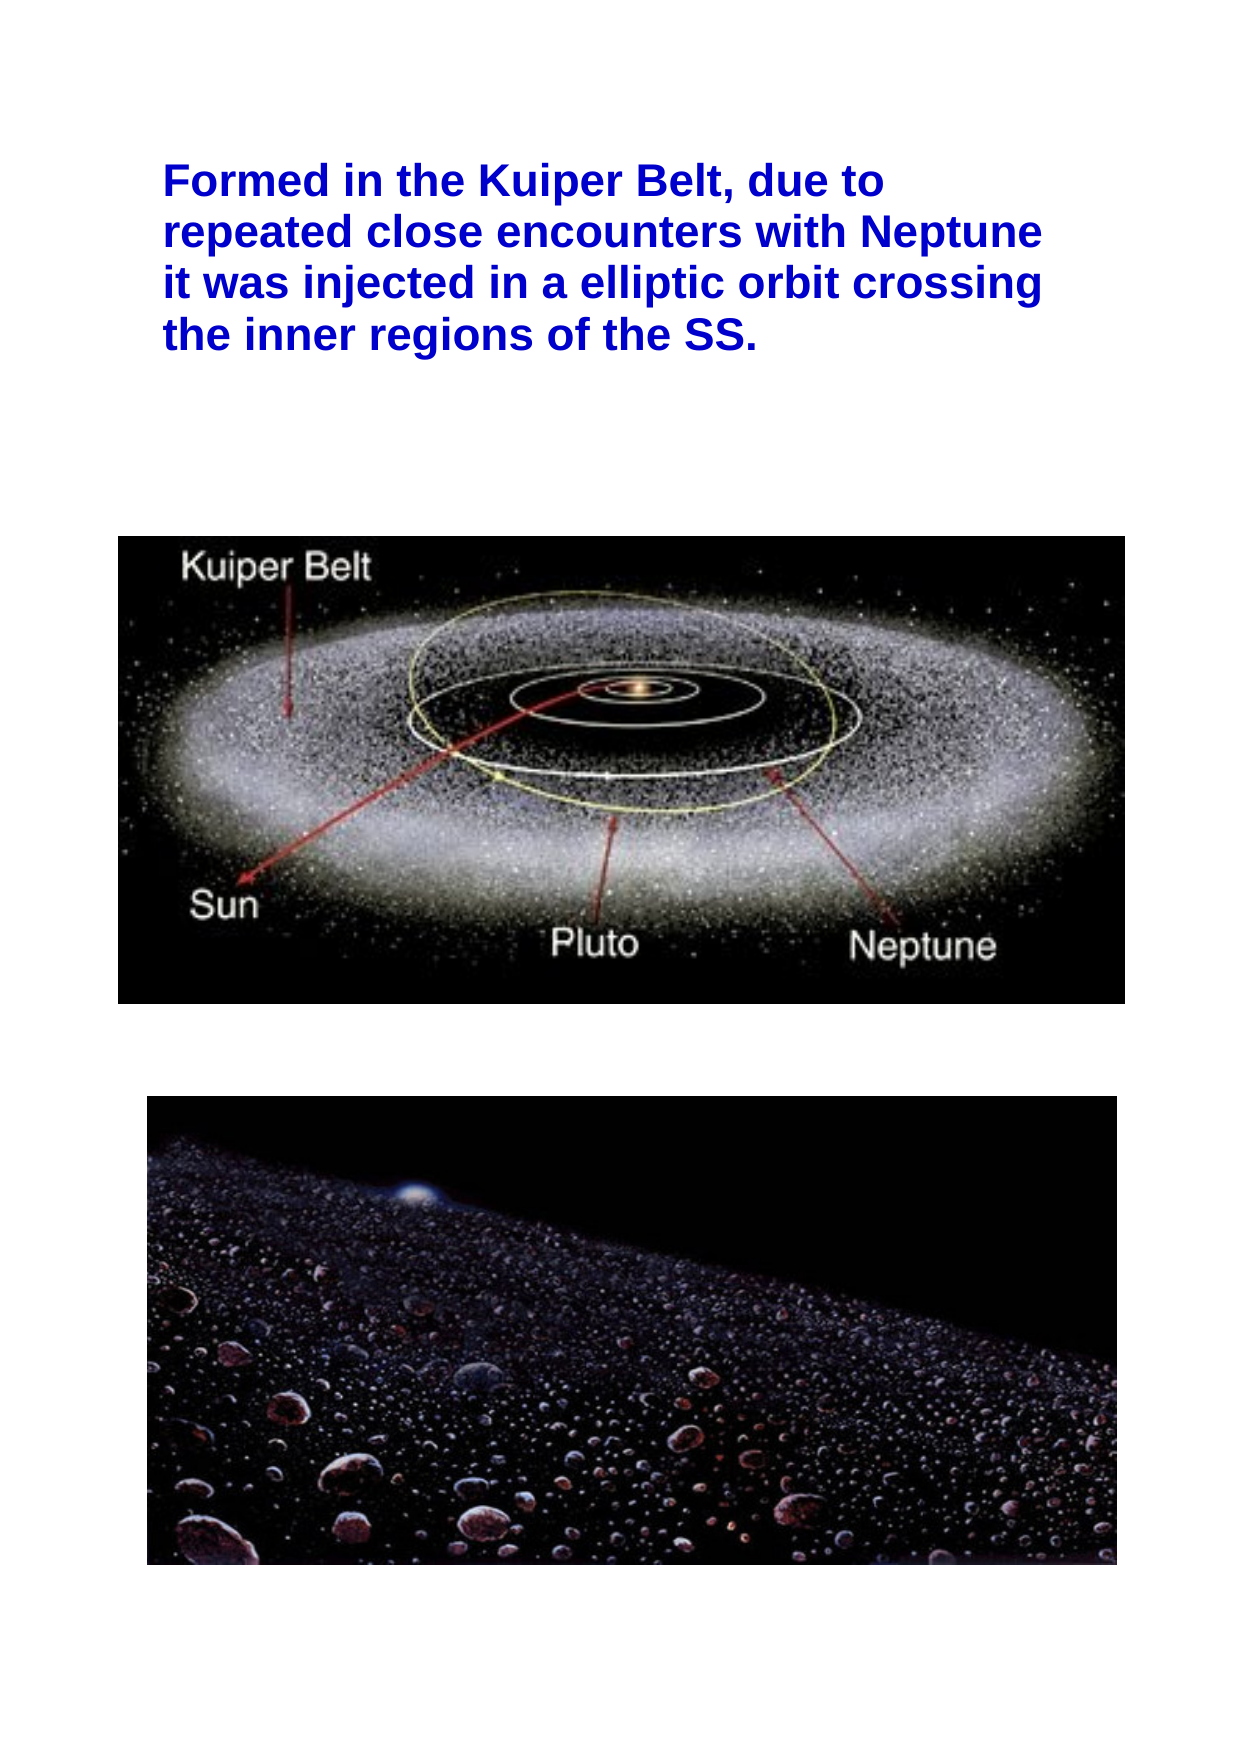

Formed in the Kuiper Belt, due to repeated close encounters with Neptune it was injected in a elliptic orbit crossing the inner regions of the SS.